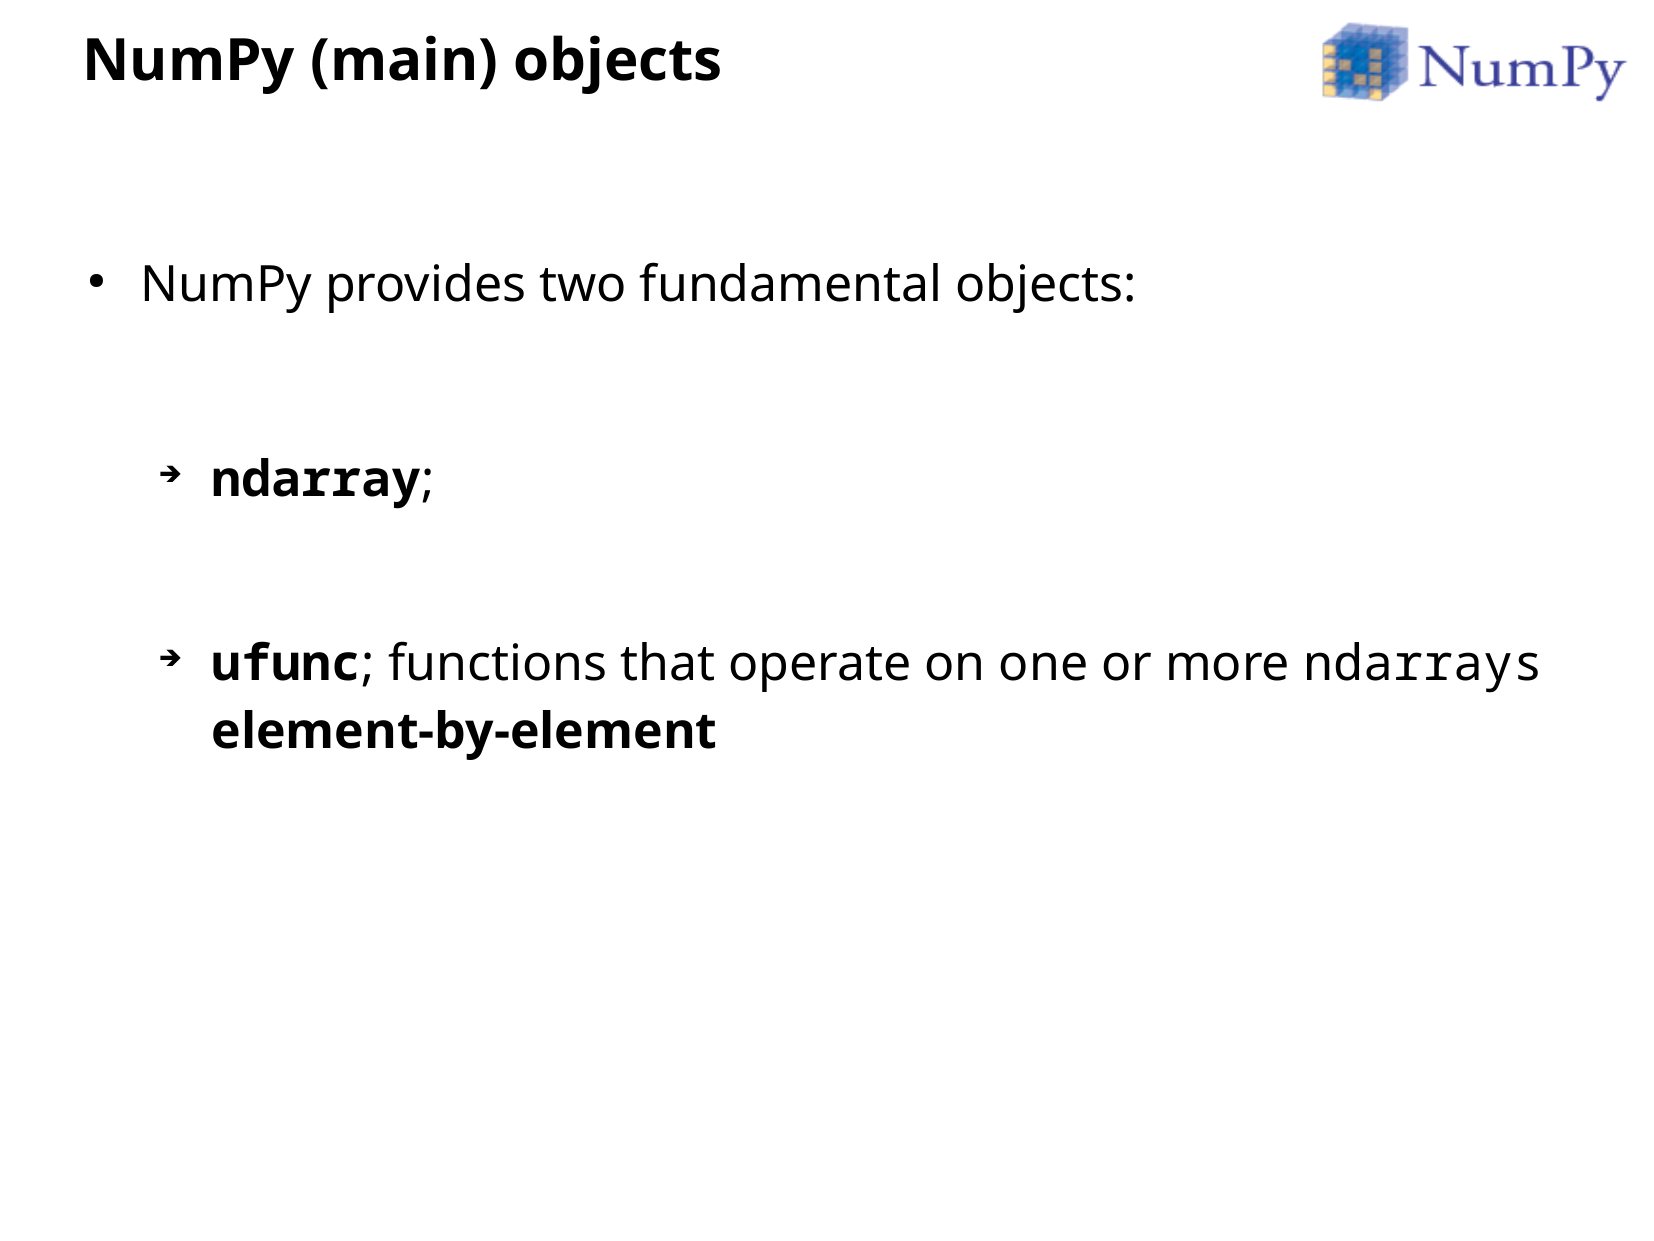

# NumPy (main) objects
NumPy provides two fundamental objects:
ndarray;
ufunc; functions that operate on one or more ndarrays element-by-element